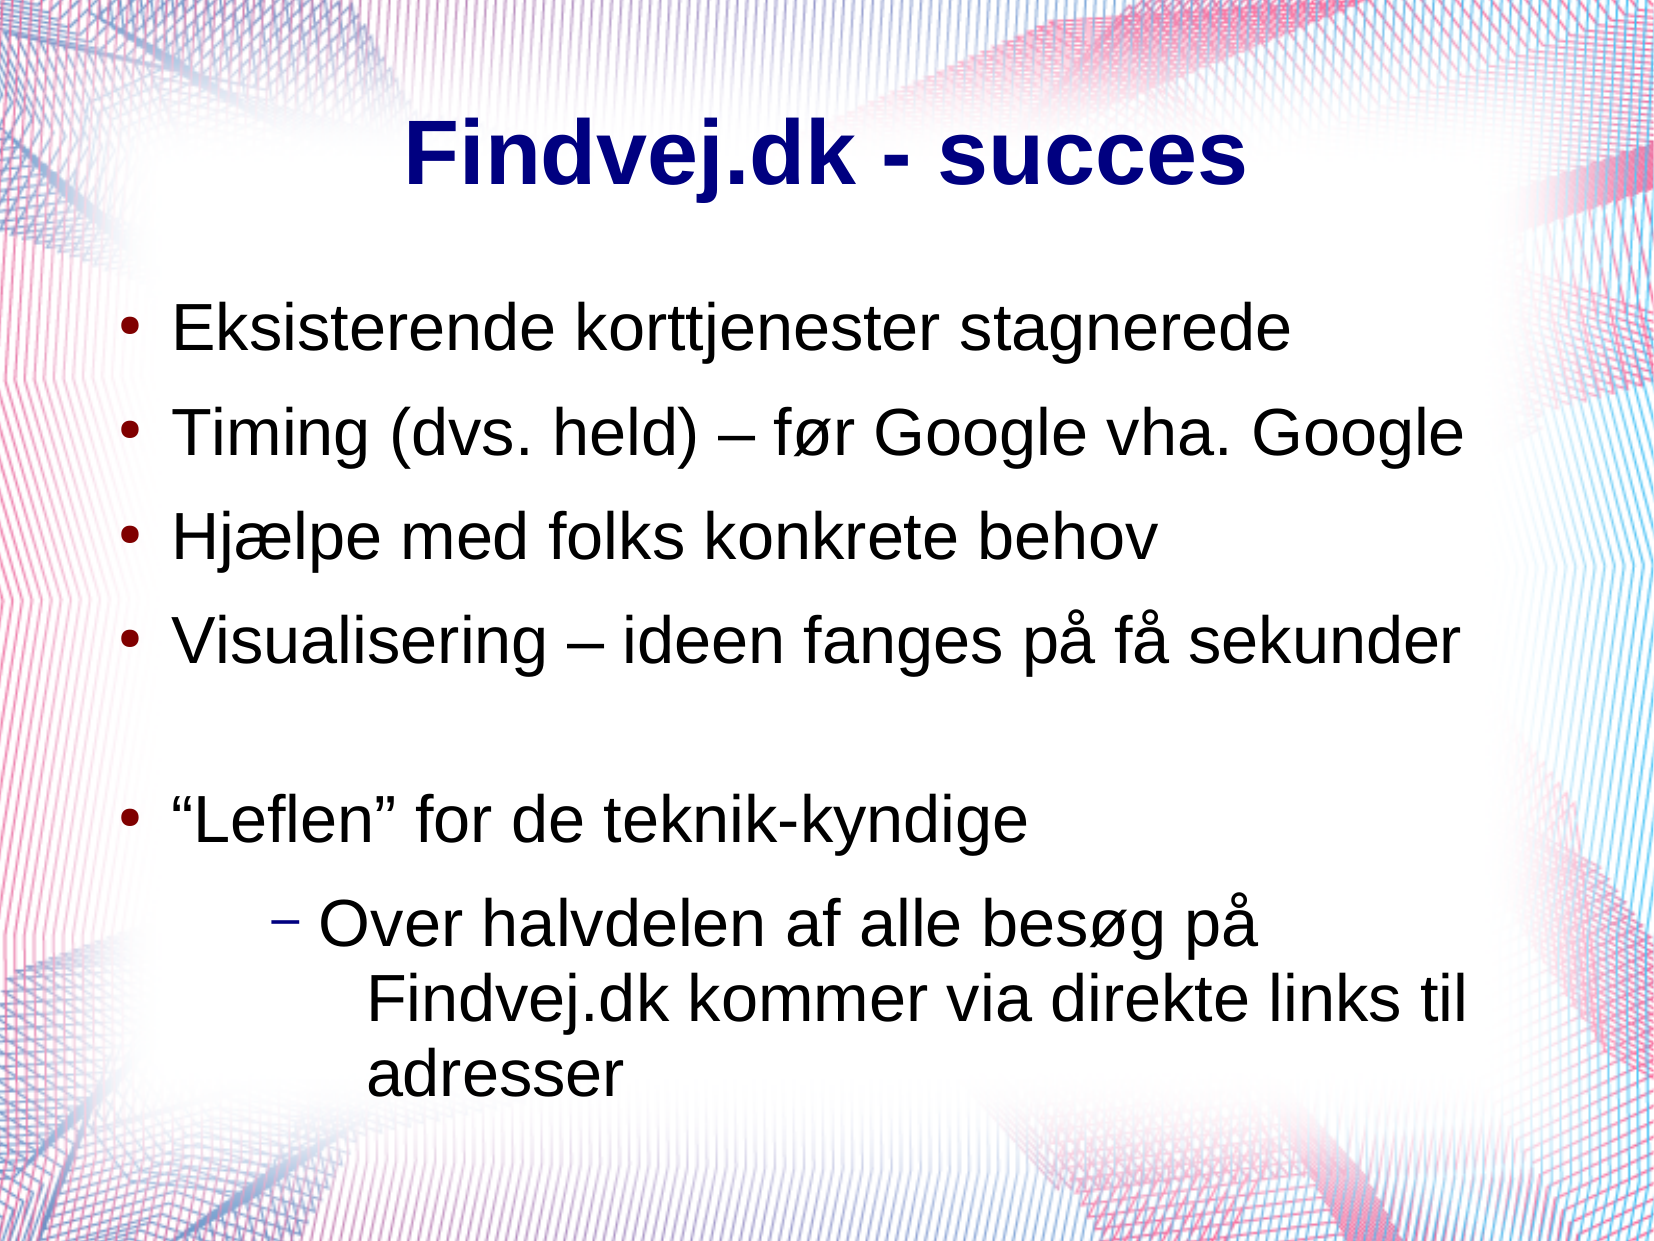

# Findvej.dk - succes
Eksisterende korttjenester stagnerede
Timing (dvs. held) – før Google vha. Google
Hjælpe med folks konkrete behov
Visualisering – ideen fanges på få sekunder
“Leflen” for de teknik-kyndige
Over halvdelen af alle besøg på Findvej.dk kommer via direkte links til adresser